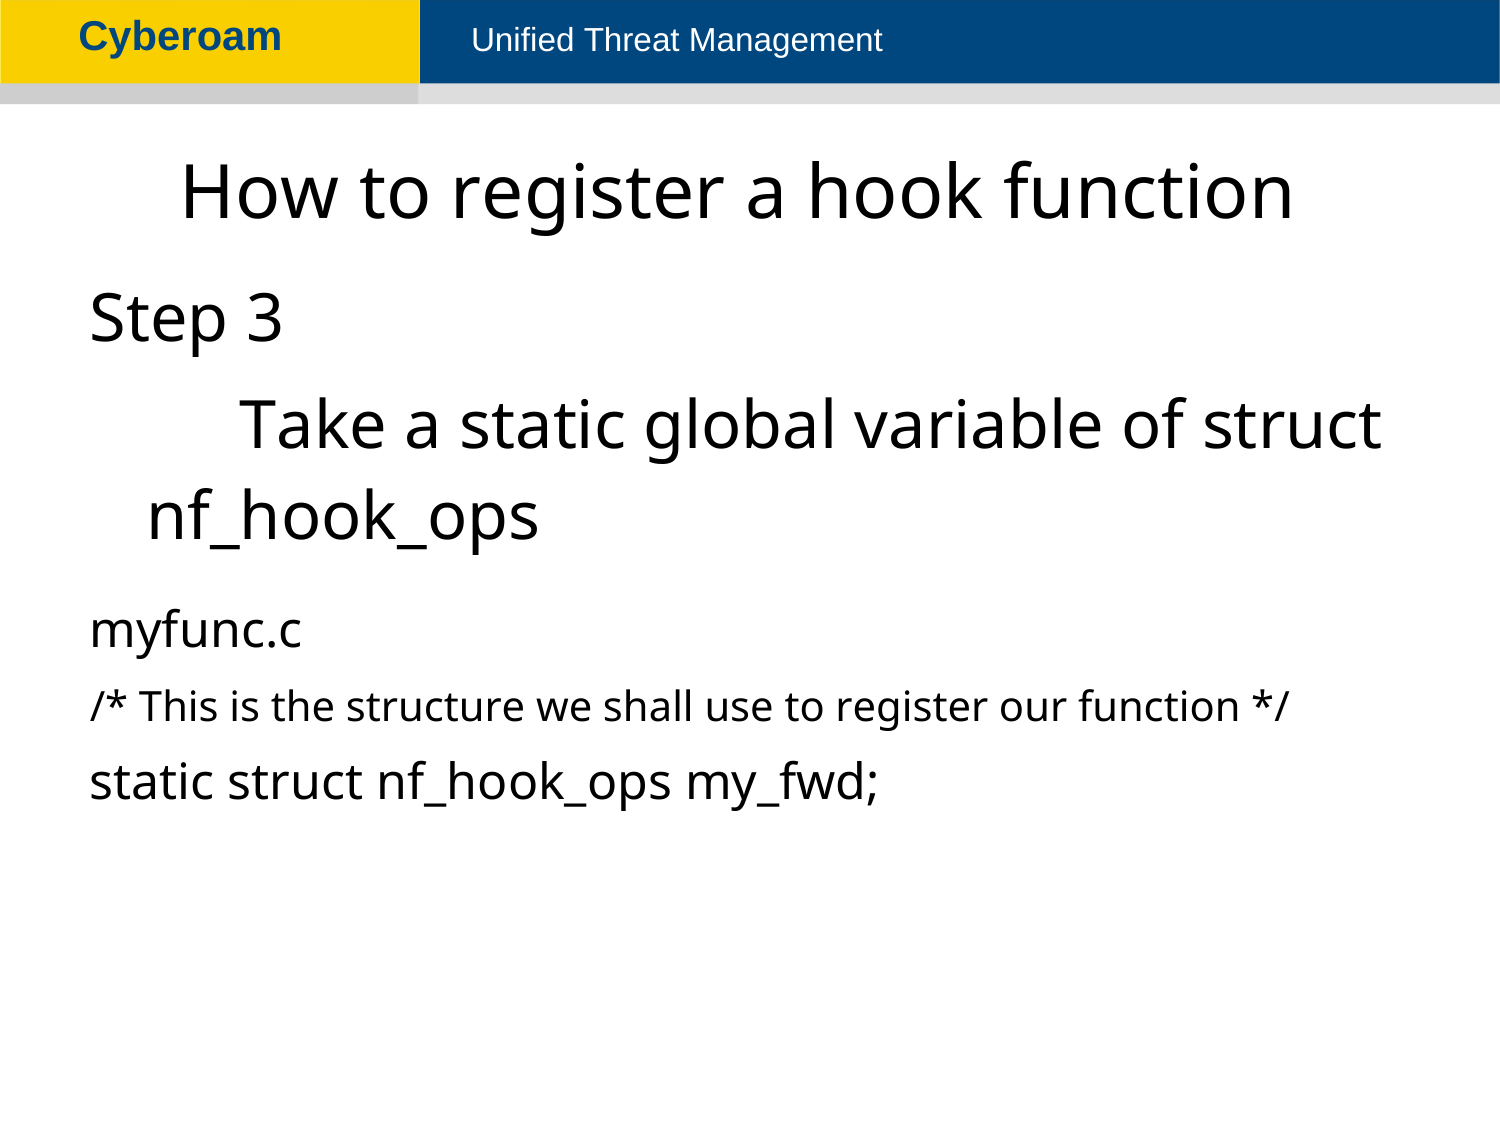

# How to register a hook function
Step 3
		Take a static global variable of struct nf_hook_ops
myfunc.c
/* This is the structure we shall use to register our function */
static struct nf_hook_ops my_fwd;